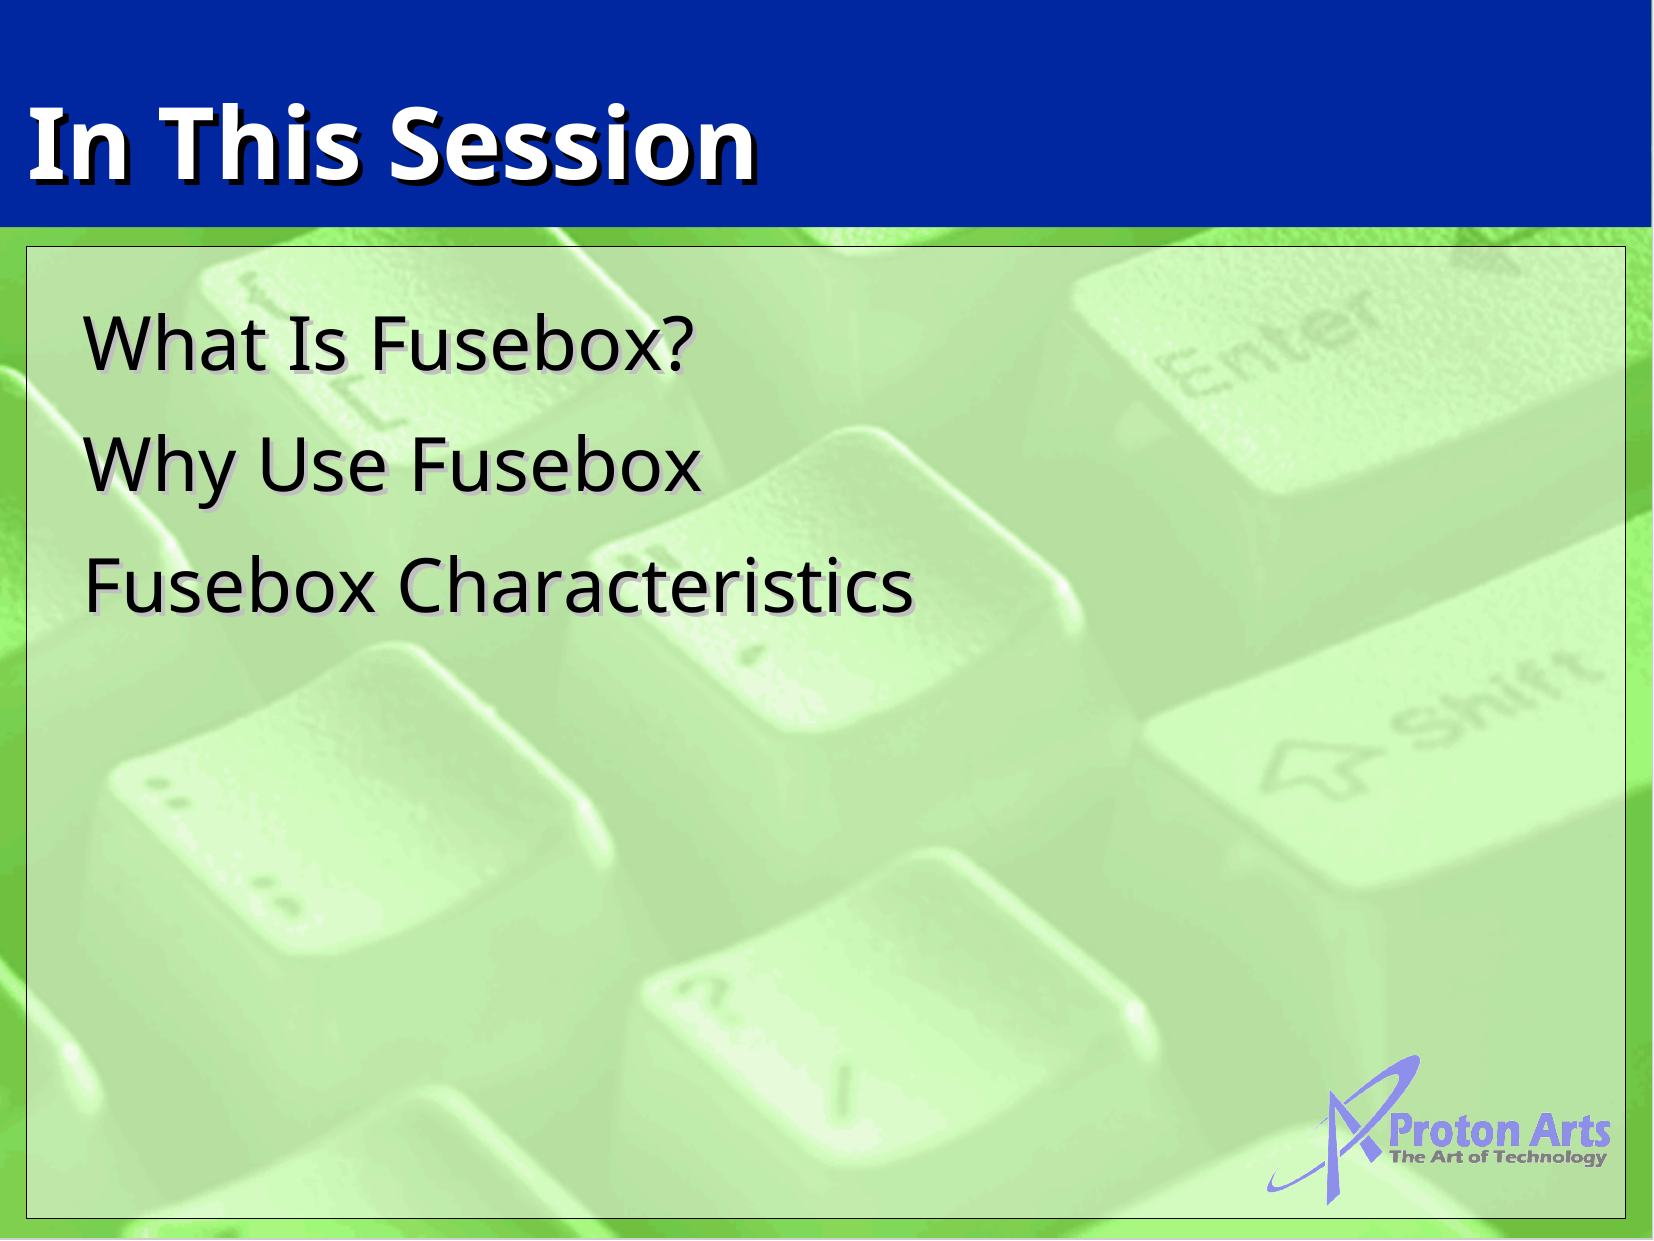

# In This Session
What Is Fusebox?
Why Use Fusebox
Fusebox Characteristics